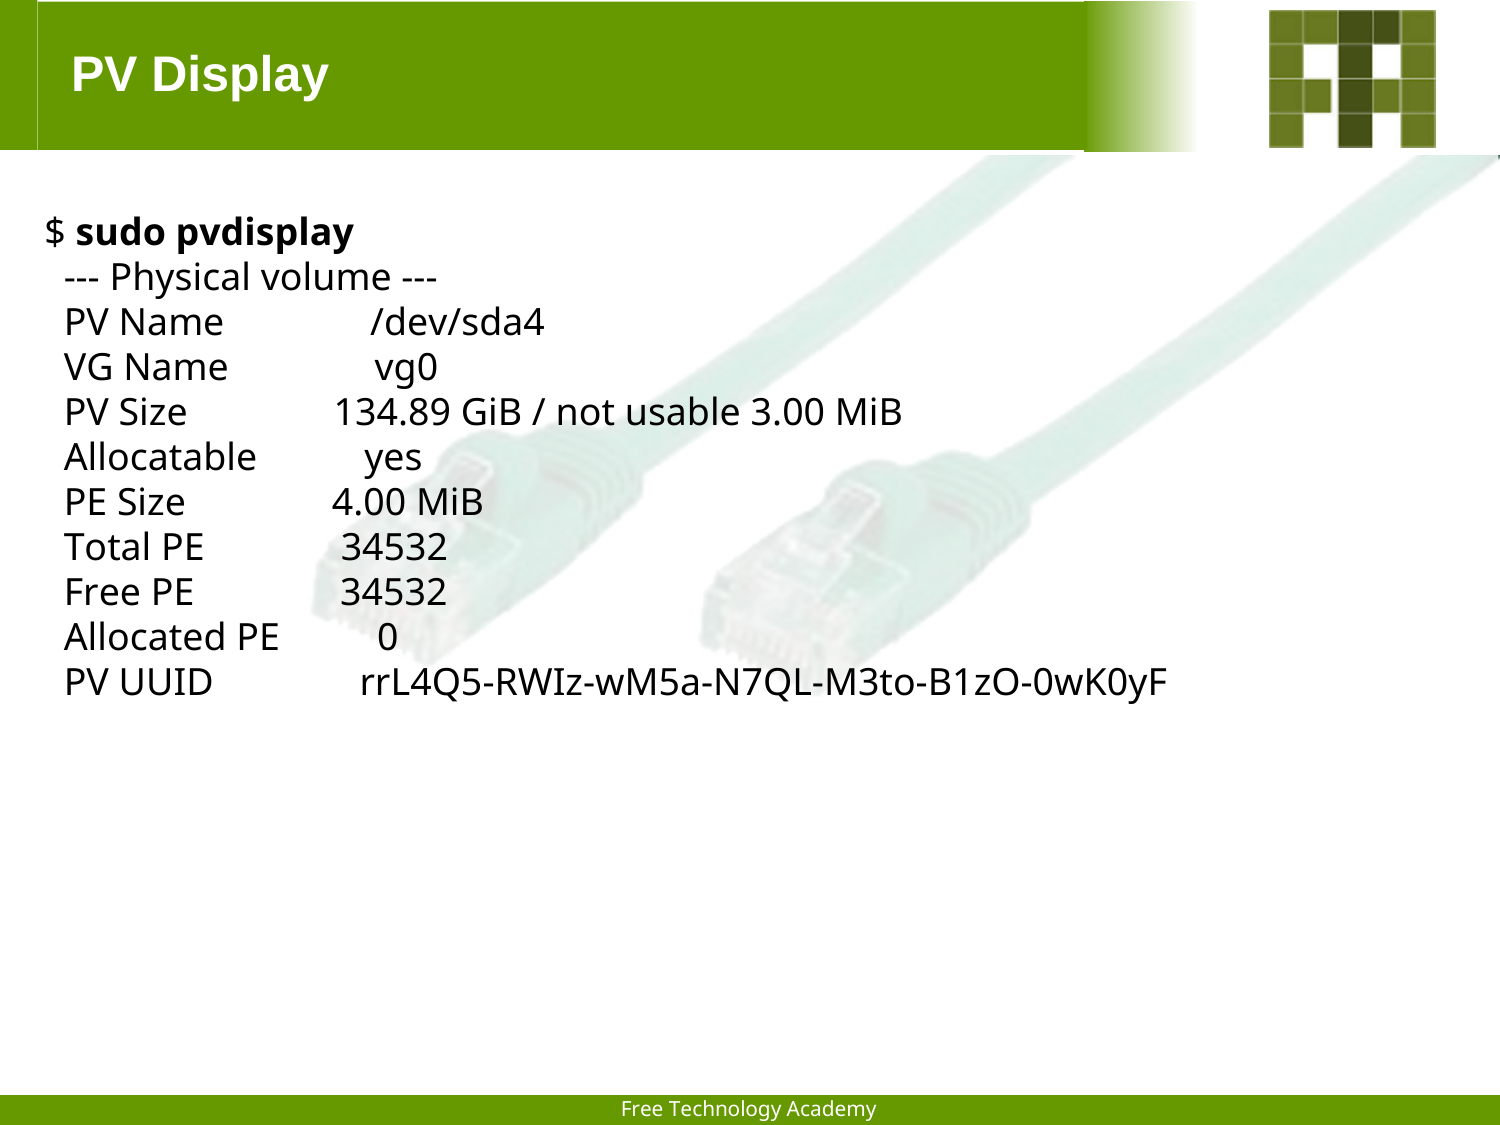

# PV Display
$ sudo pvdisplay
 --- Physical volume ---
 PV Name /dev/sda4
 VG Name vg0
 PV Size 134.89 GiB / not usable 3.00 MiB
 Allocatable yes
 PE Size 4.00 MiB
 Total PE 34532
 Free PE 34532
 Allocated PE 0
 PV UUID rrL4Q5-RWIz-wM5a-N7QL-M3to-B1zO-0wK0yF